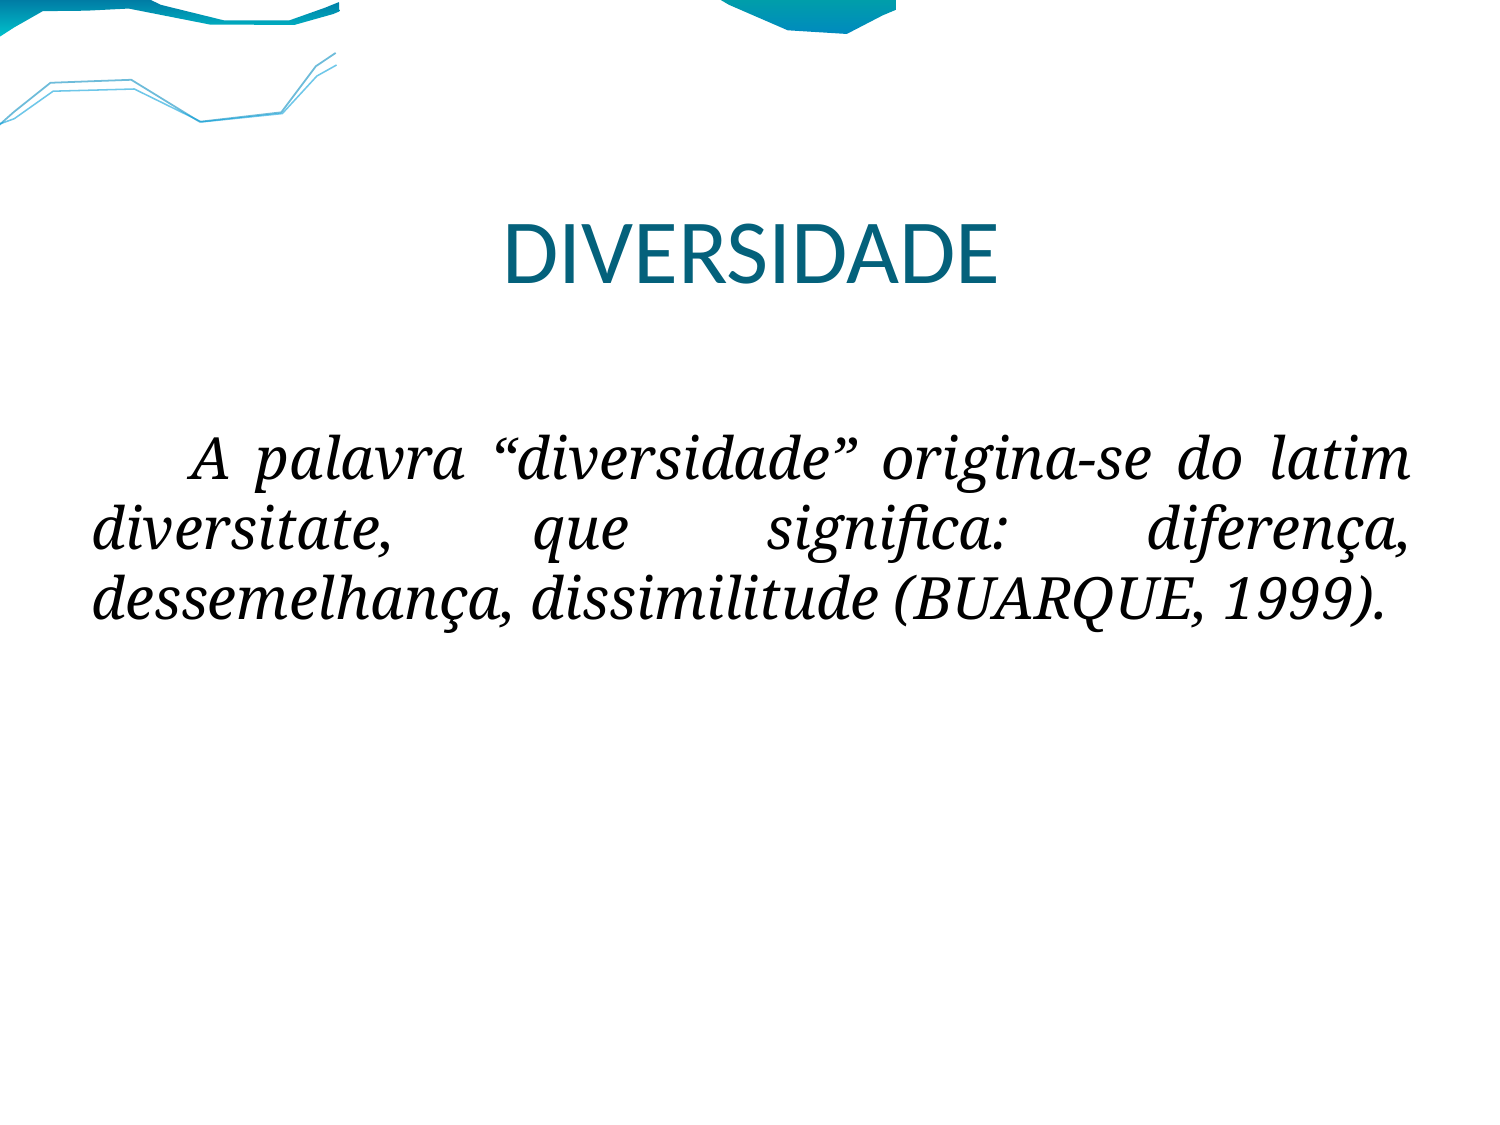

# DIVERSIDADE
 A palavra “diversidade” origina-se do latim diversitate, que significa: diferença, dessemelhança, dissimilitude (BUARQUE, 1999).